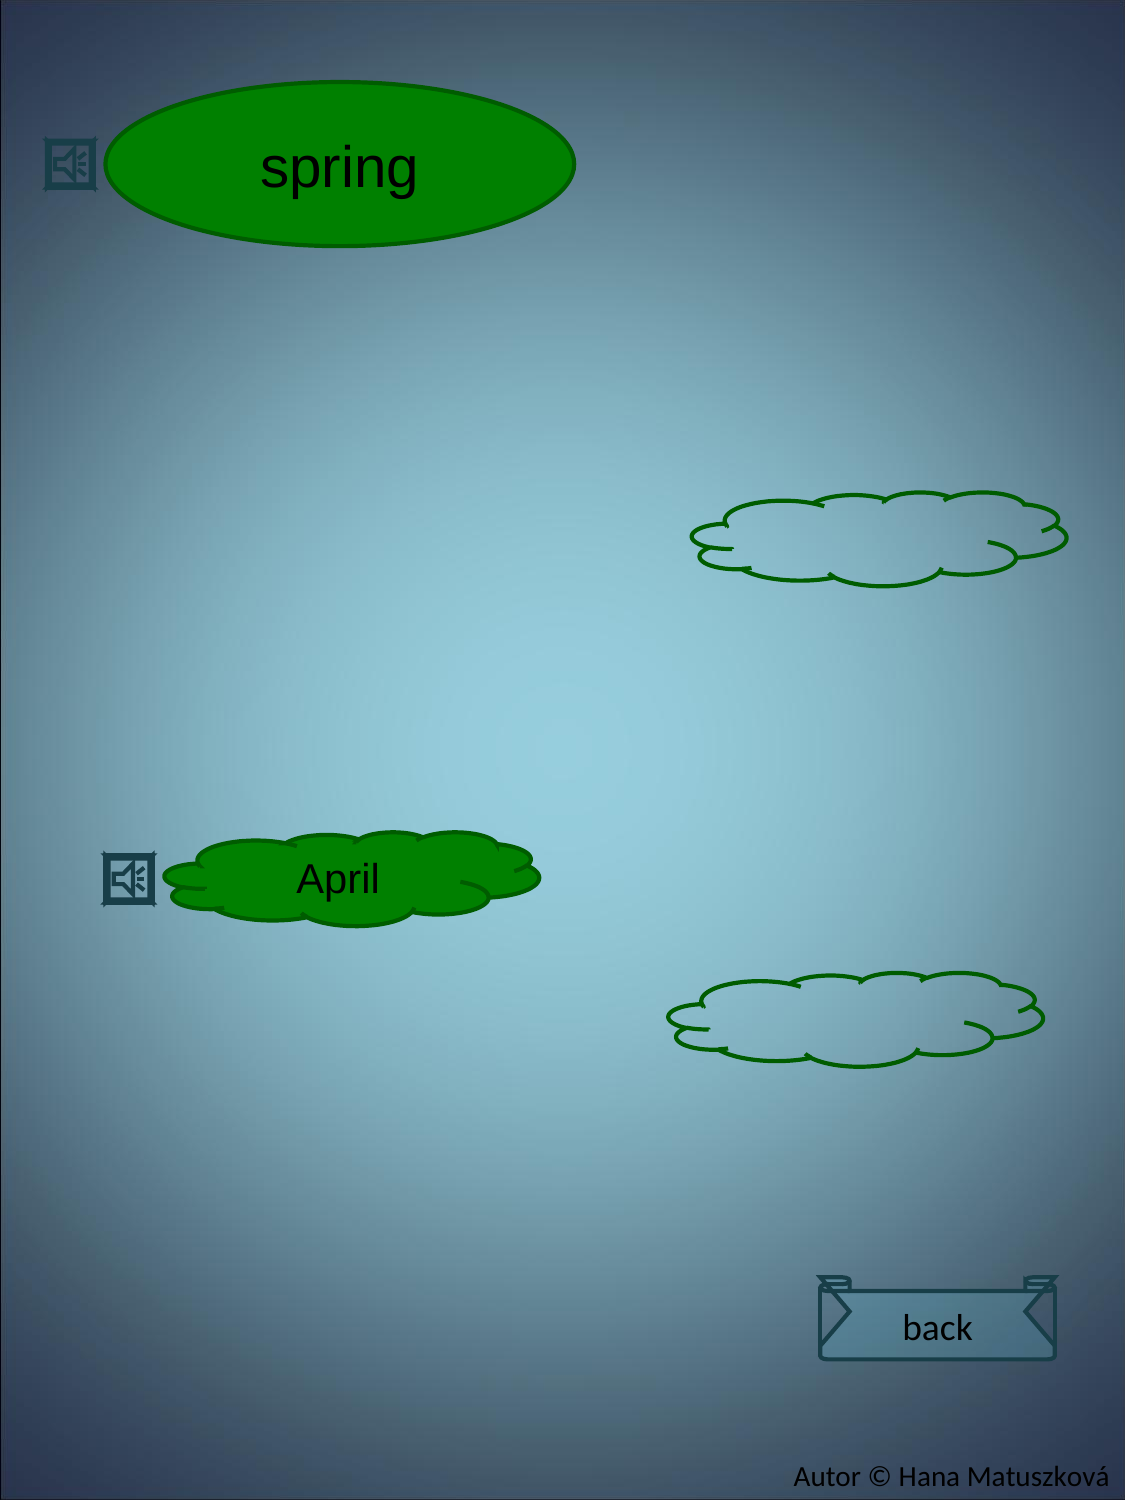

spring
April
back
Autor © Hana Matuszková